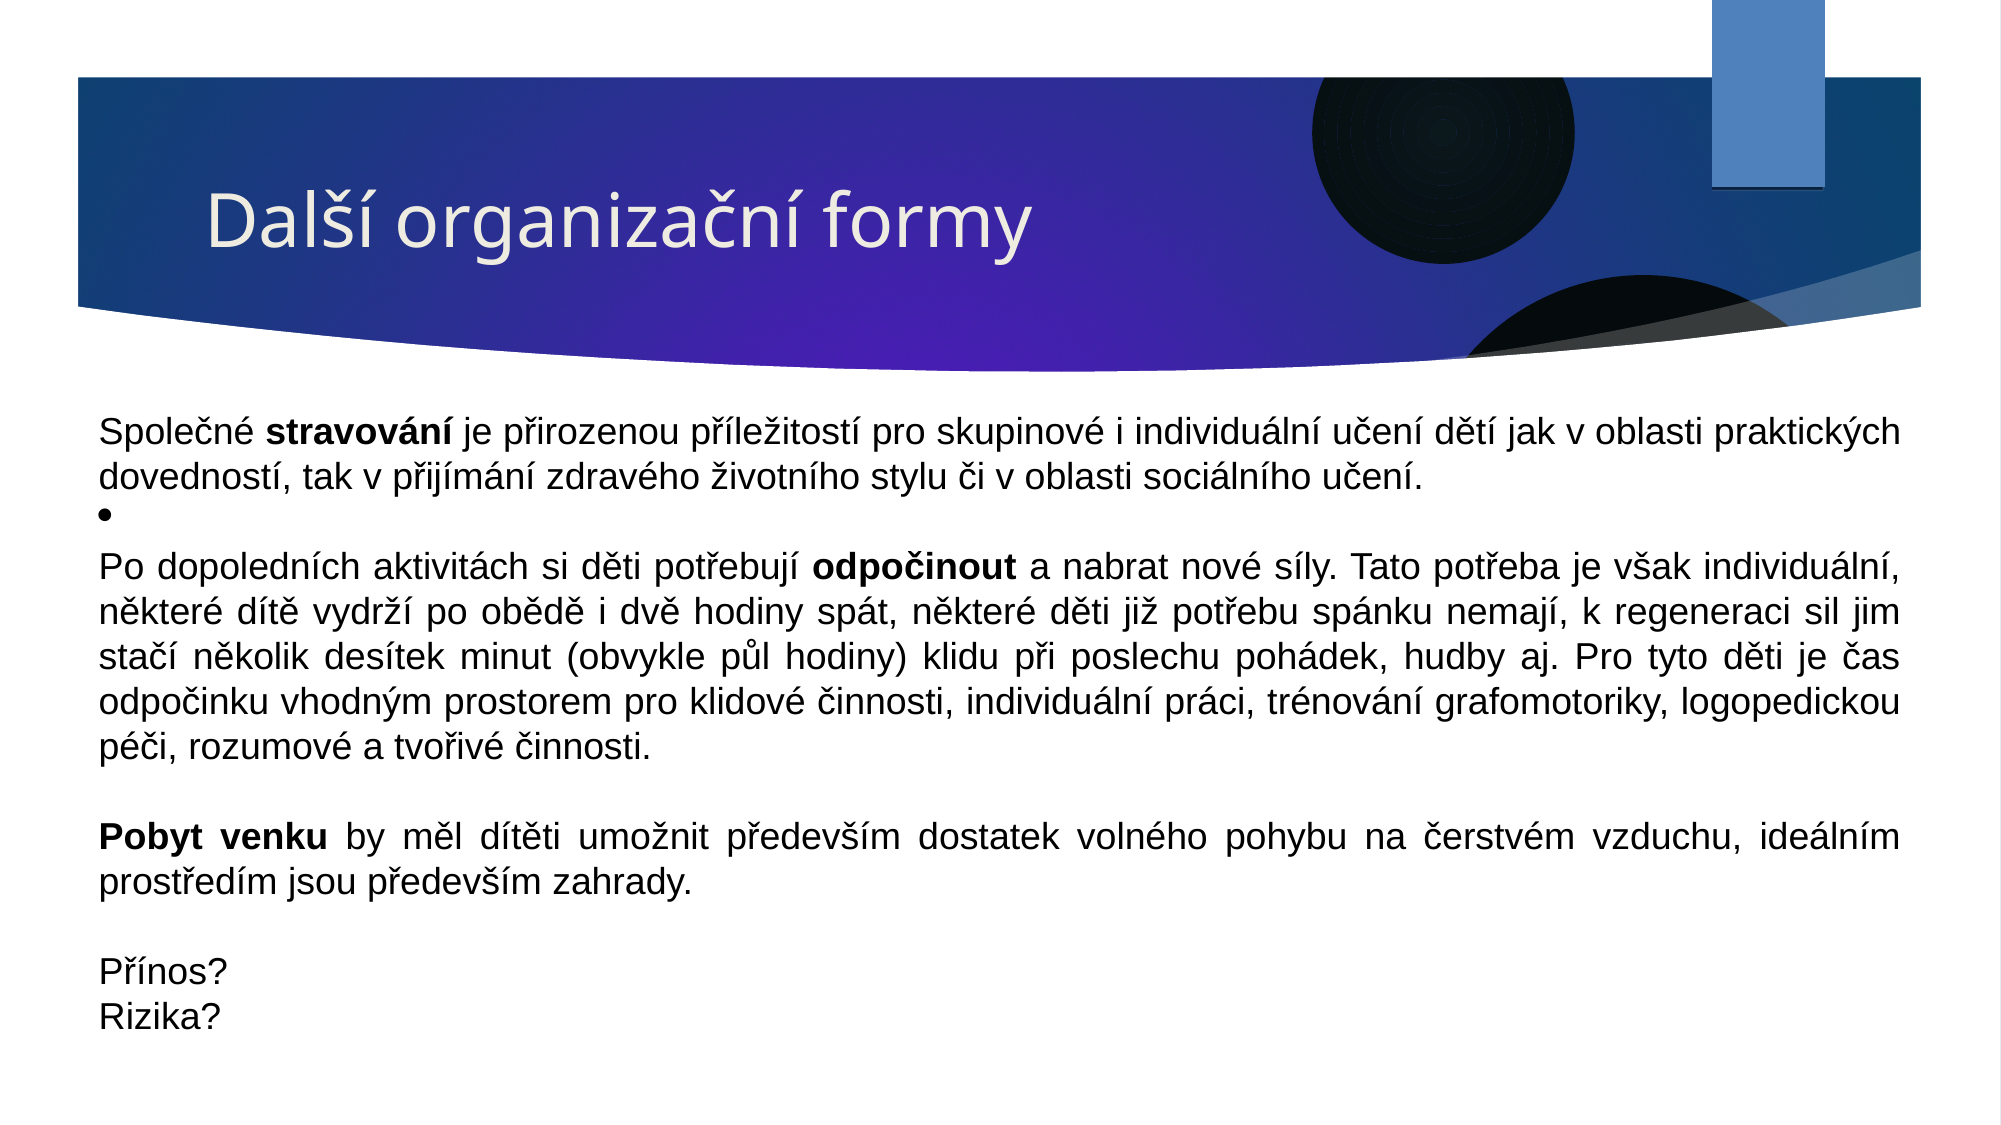

# Další organizační formy
Společné stravování je přirozenou příležitostí pro skupinové i individuální učení dětí jak v oblasti praktických dovedností, tak v přijímání zdravého životního stylu či v oblasti sociálního učení.
Po dopoledních aktivitách si děti potřebují odpočinout a nabrat nové síly. Tato potřeba je však individuální, některé dítě vydrží po obědě i dvě hodiny spát, některé děti již potřebu spánku nemají, k regeneraci sil jim stačí několik desítek minut (obvykle půl hodiny) klidu při poslechu pohádek, hudby aj. Pro tyto děti je čas odpočinku vhodným prostorem pro klidové činnosti, individuální práci, trénování grafomotoriky, logopedickou péči, rozumové a tvořivé činnosti.
Pobyt venku by měl dítěti umožnit především dostatek volného pohybu na čerstvém vzduchu, ideálním prostředím jsou především zahrady.
Přínos?
Rizika?